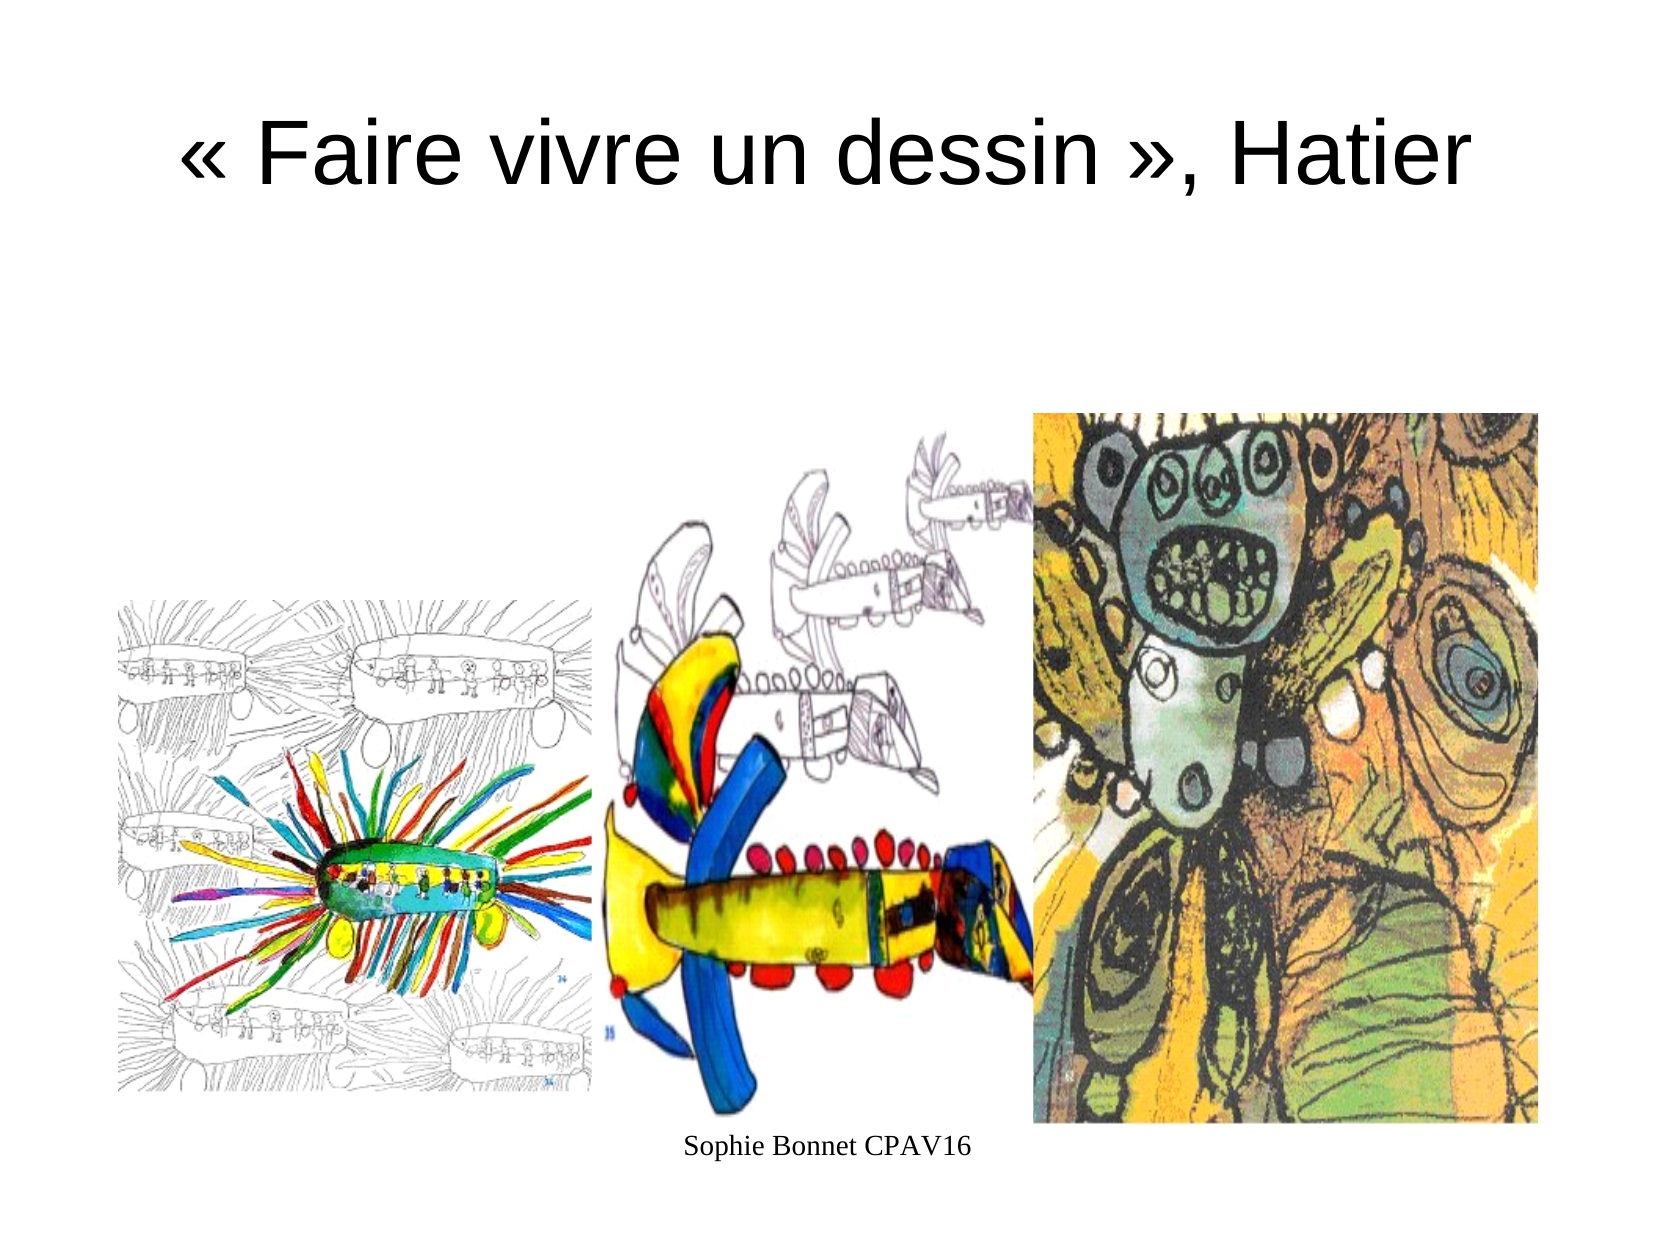

# « Faire vivre un dessin », Hatier
Sophie Bonnet CPAV16